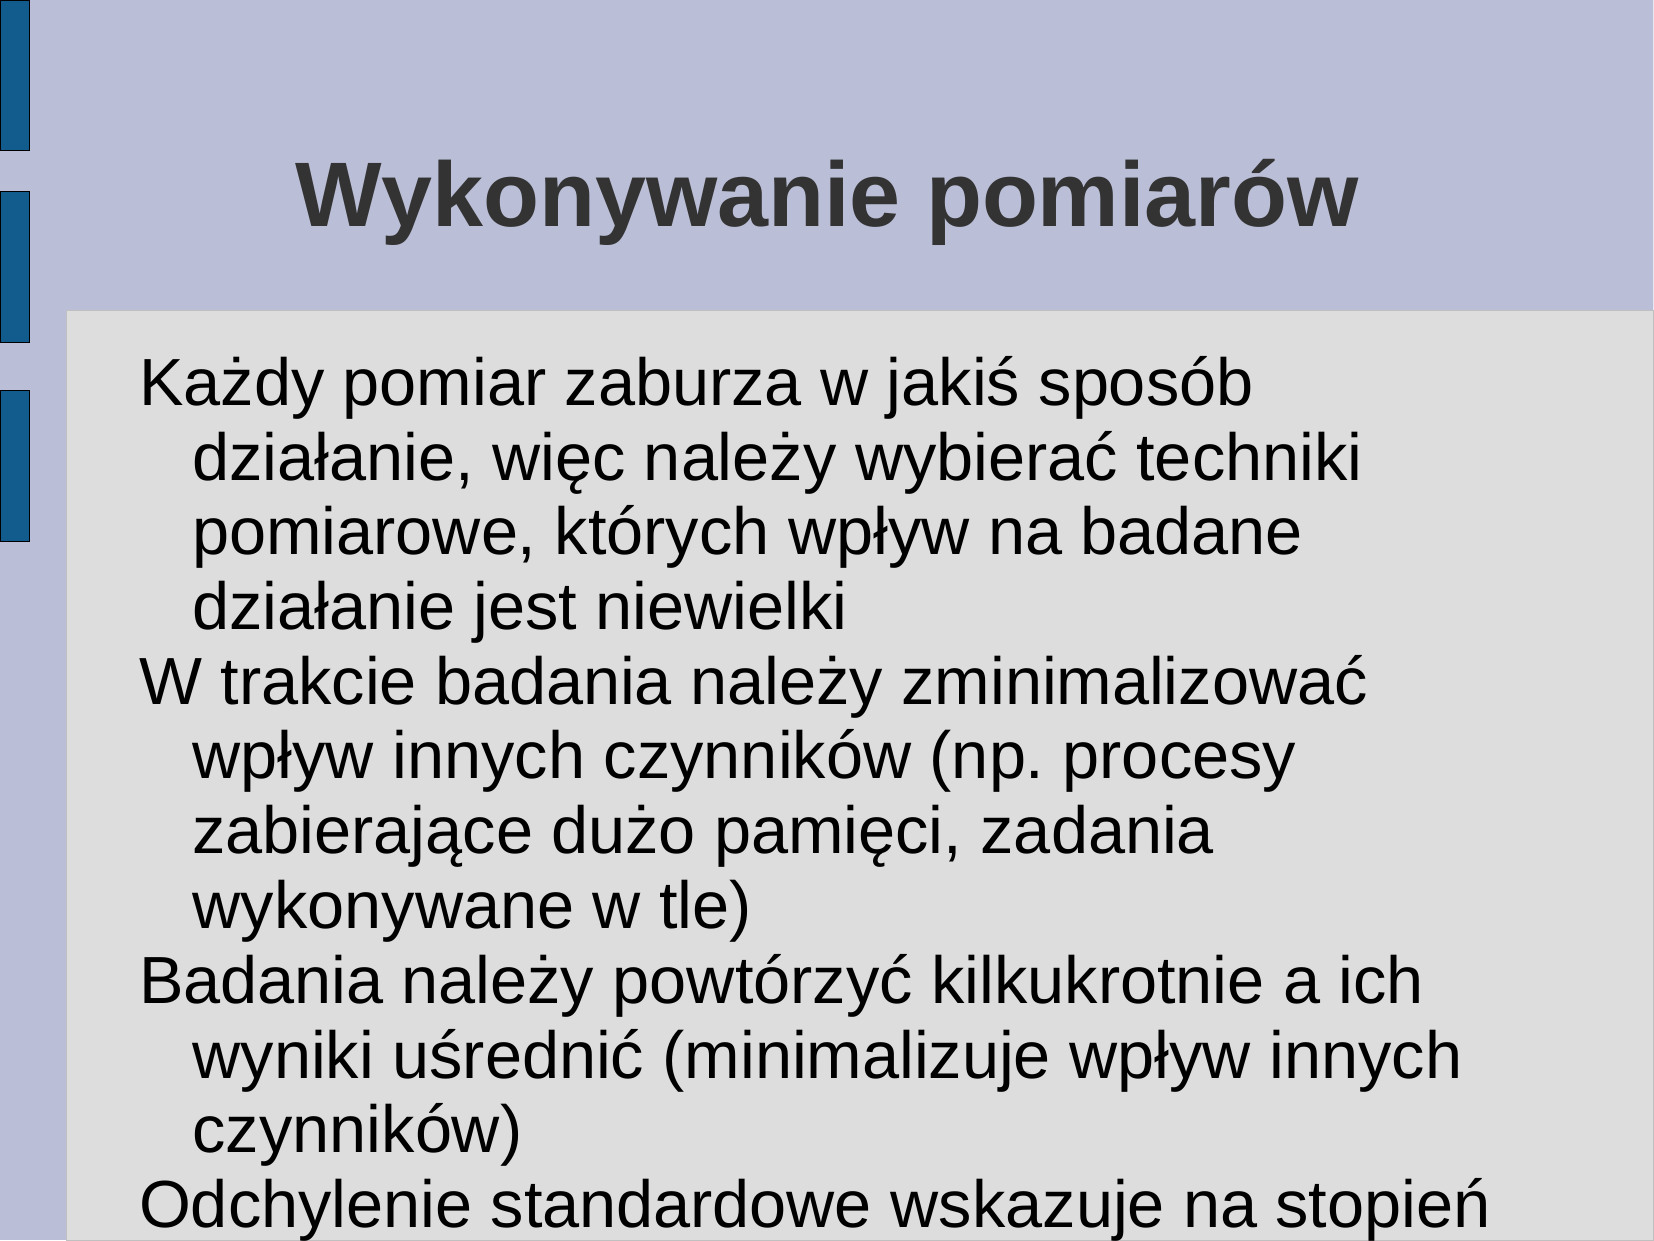

# Wykonywanie pomiarów
Każdy pomiar zaburza w jakiś sposób działanie, więc należy wybierać techniki pomiarowe, których wpływ na badane działanie jest niewielki
W trakcie badania należy zminimalizować wpływ innych czynników (np. procesy zabierające dużo pamięci, zadania wykonywane w tle)
Badania należy powtórzyć kilkukrotnie a ich wyniki uśrednić (minimalizuje wpływ innych czynników)
Odchylenie standardowe wskazuje na stopień chaotyczności (i powtarzalności) pomiarów.